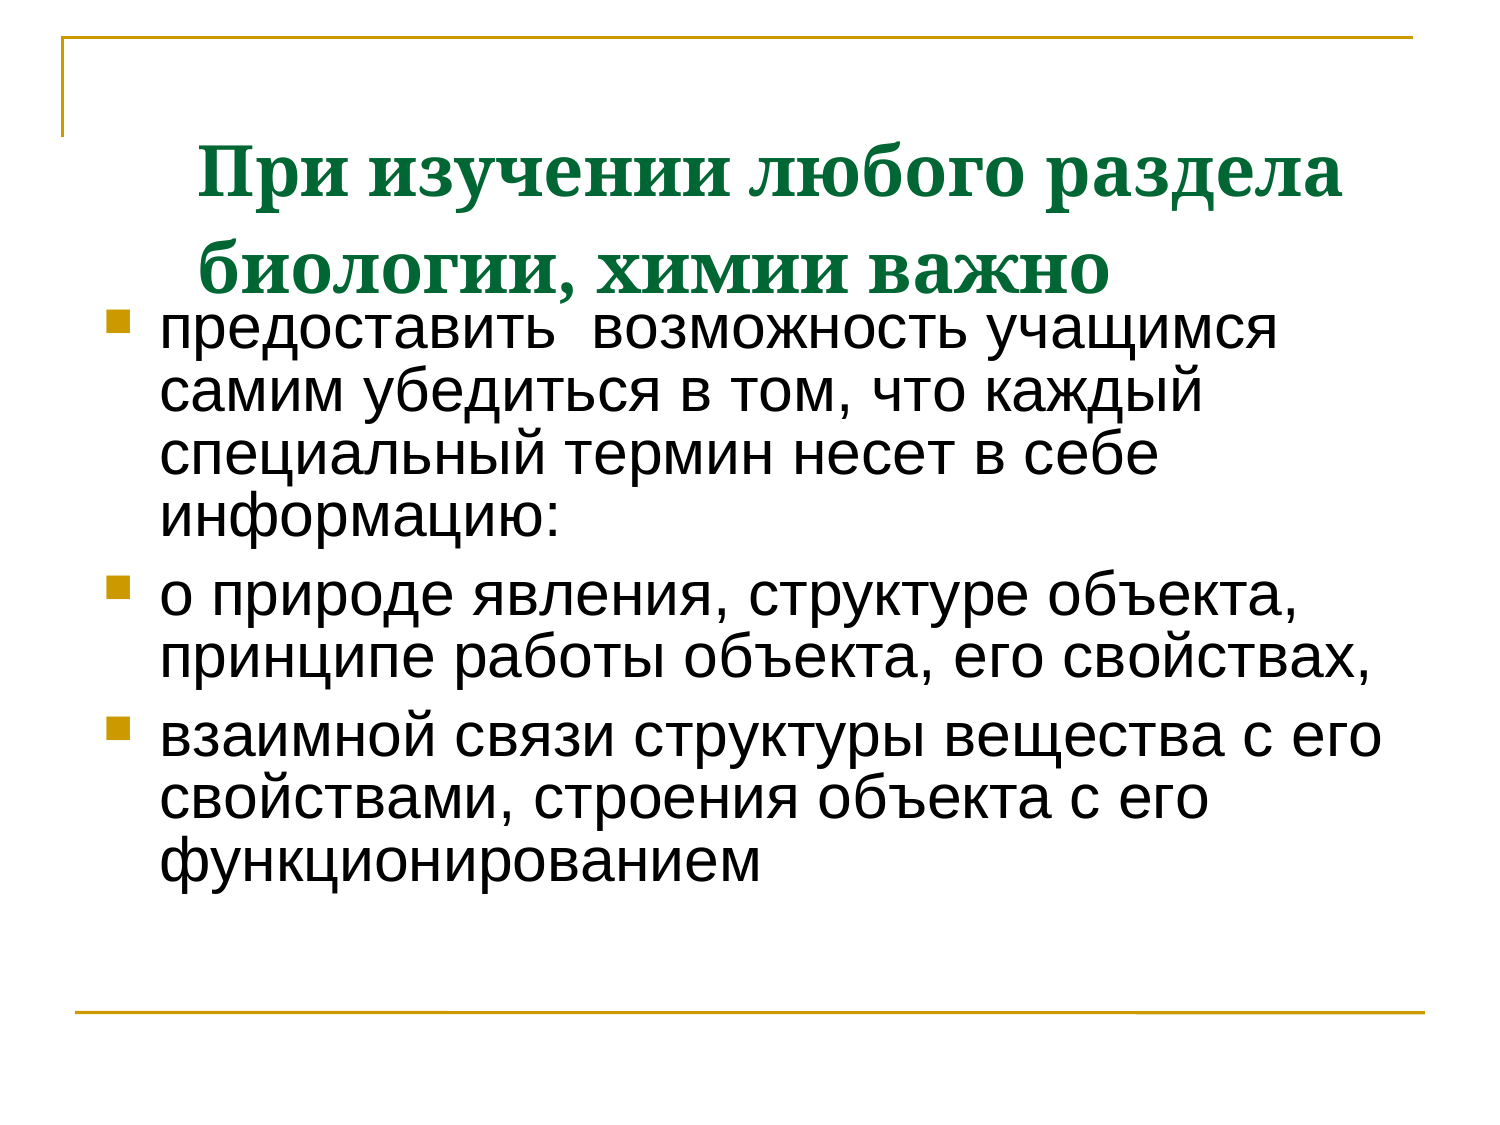

# При изучении любого раздела биологии, химии важно
предоставить возможность учащимся самим убедиться в том, что каждый специальный термин несет в себе информацию:
о природе явления, структуре объекта, принципе работы объекта, его свойствах,
взаимной связи структуры вещества с его свойствами, строения объекта с его функционированием